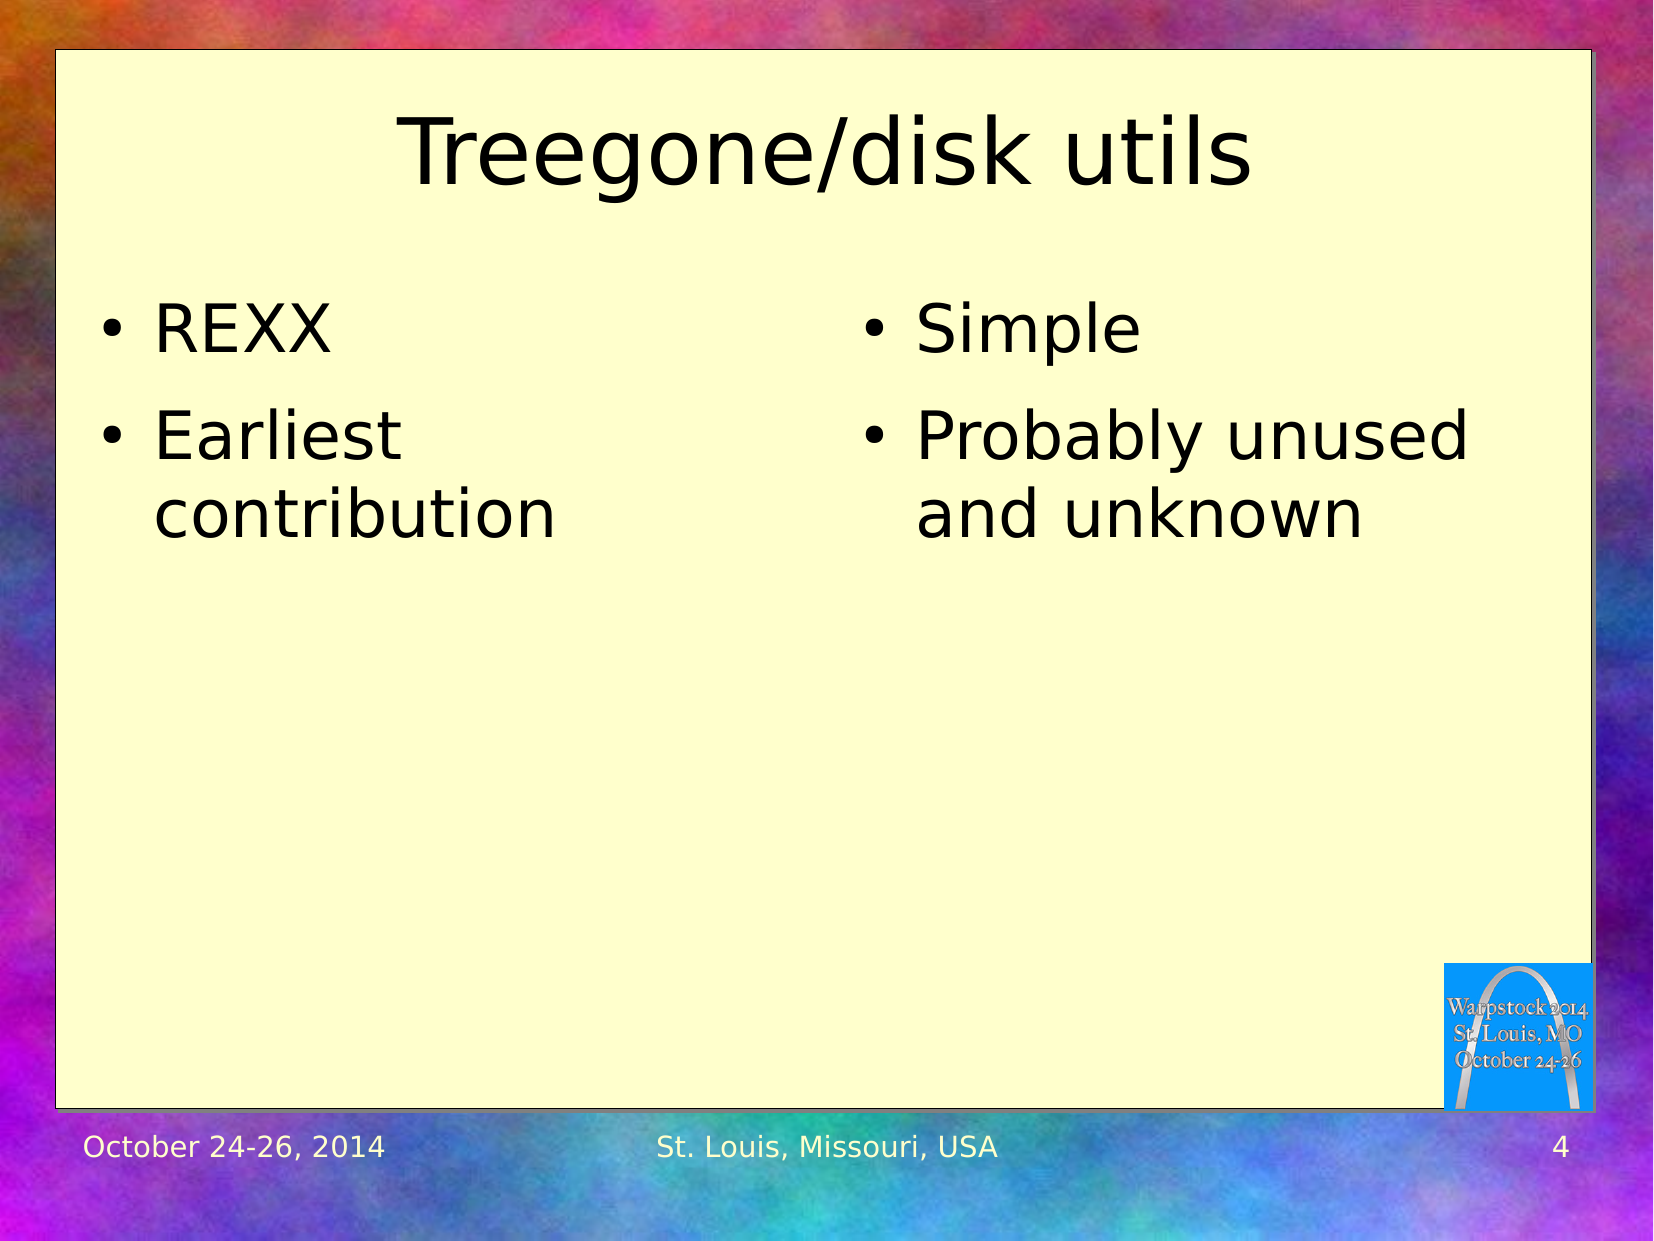

# Treegone/disk utils
REXX
Earliest contribution
Simple
Probably unused and unknown
October 24-26, 2014
St. Louis, Missouri, USA
4